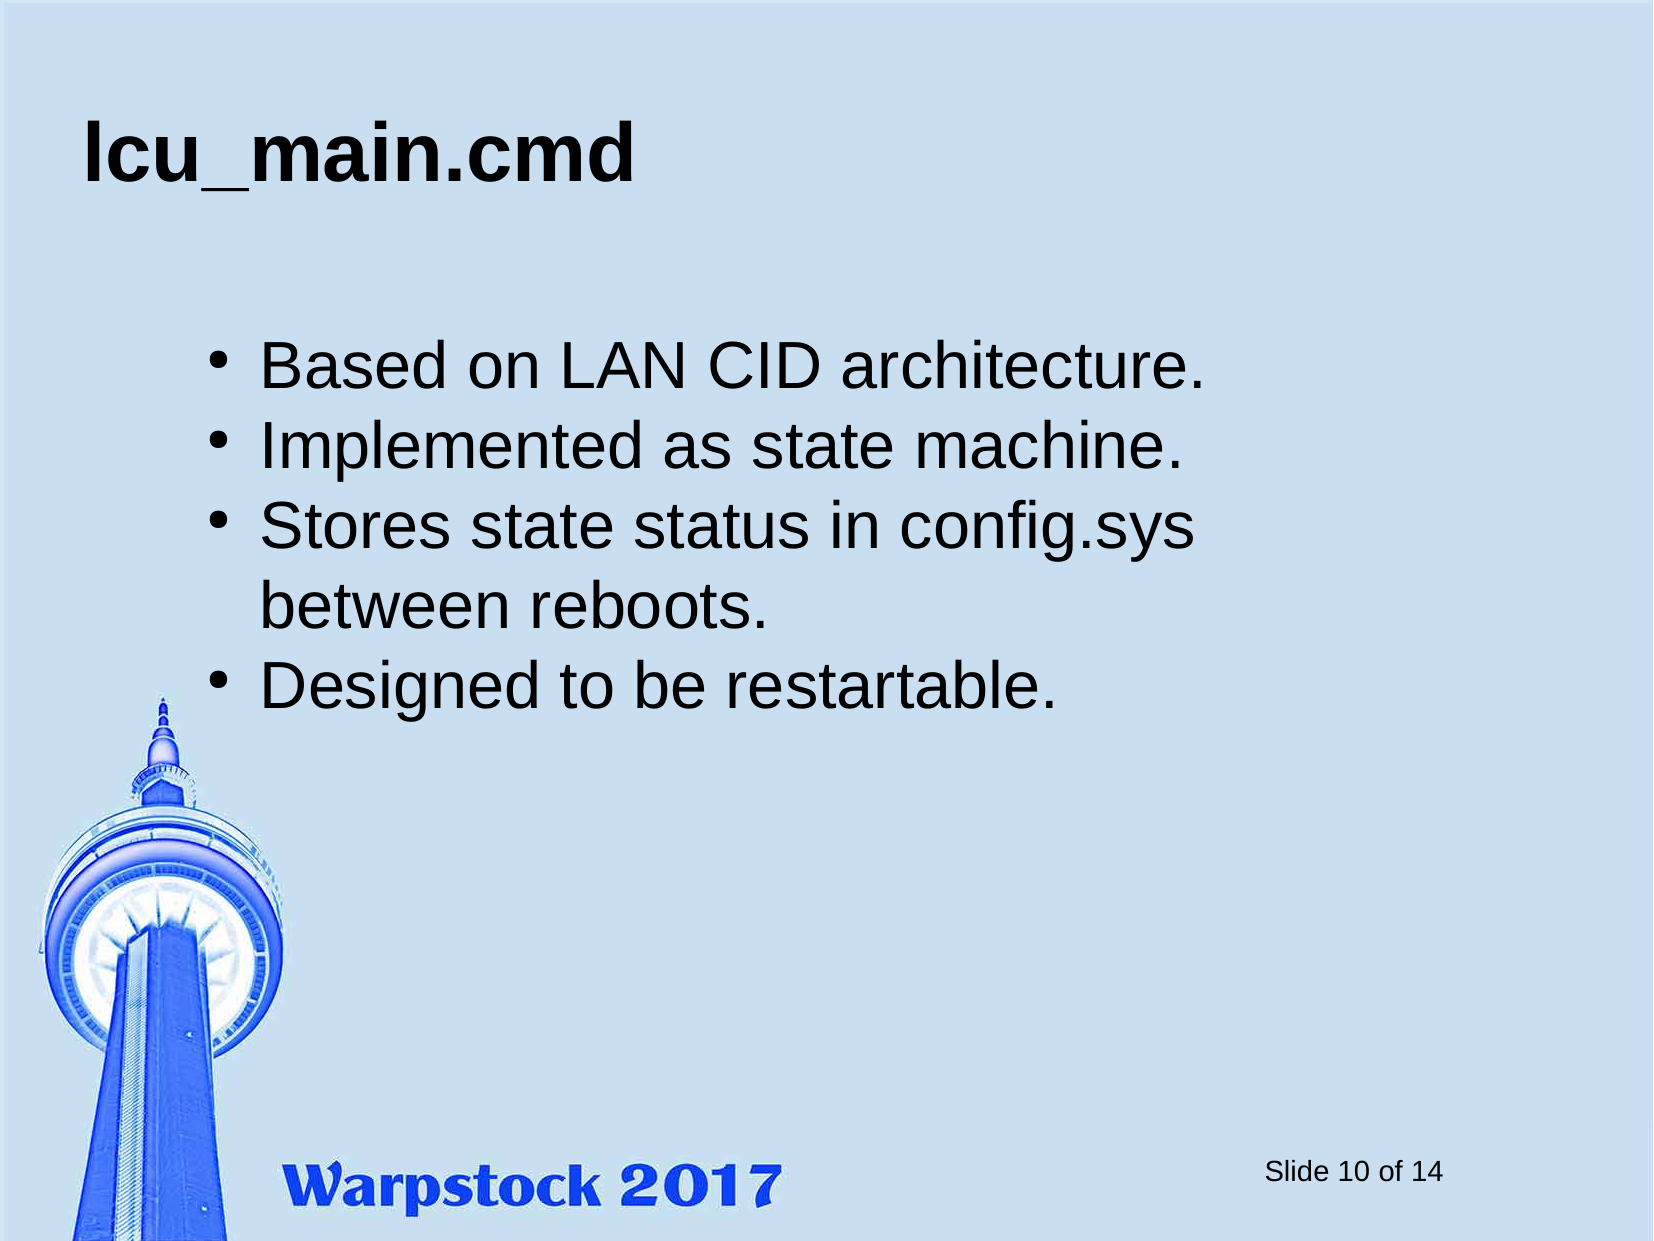

# lcu_main.cmd
Based on LAN CID architecture.
Implemented as state machine.
Stores state status in config.sys between reboots.
Designed to be restartable.